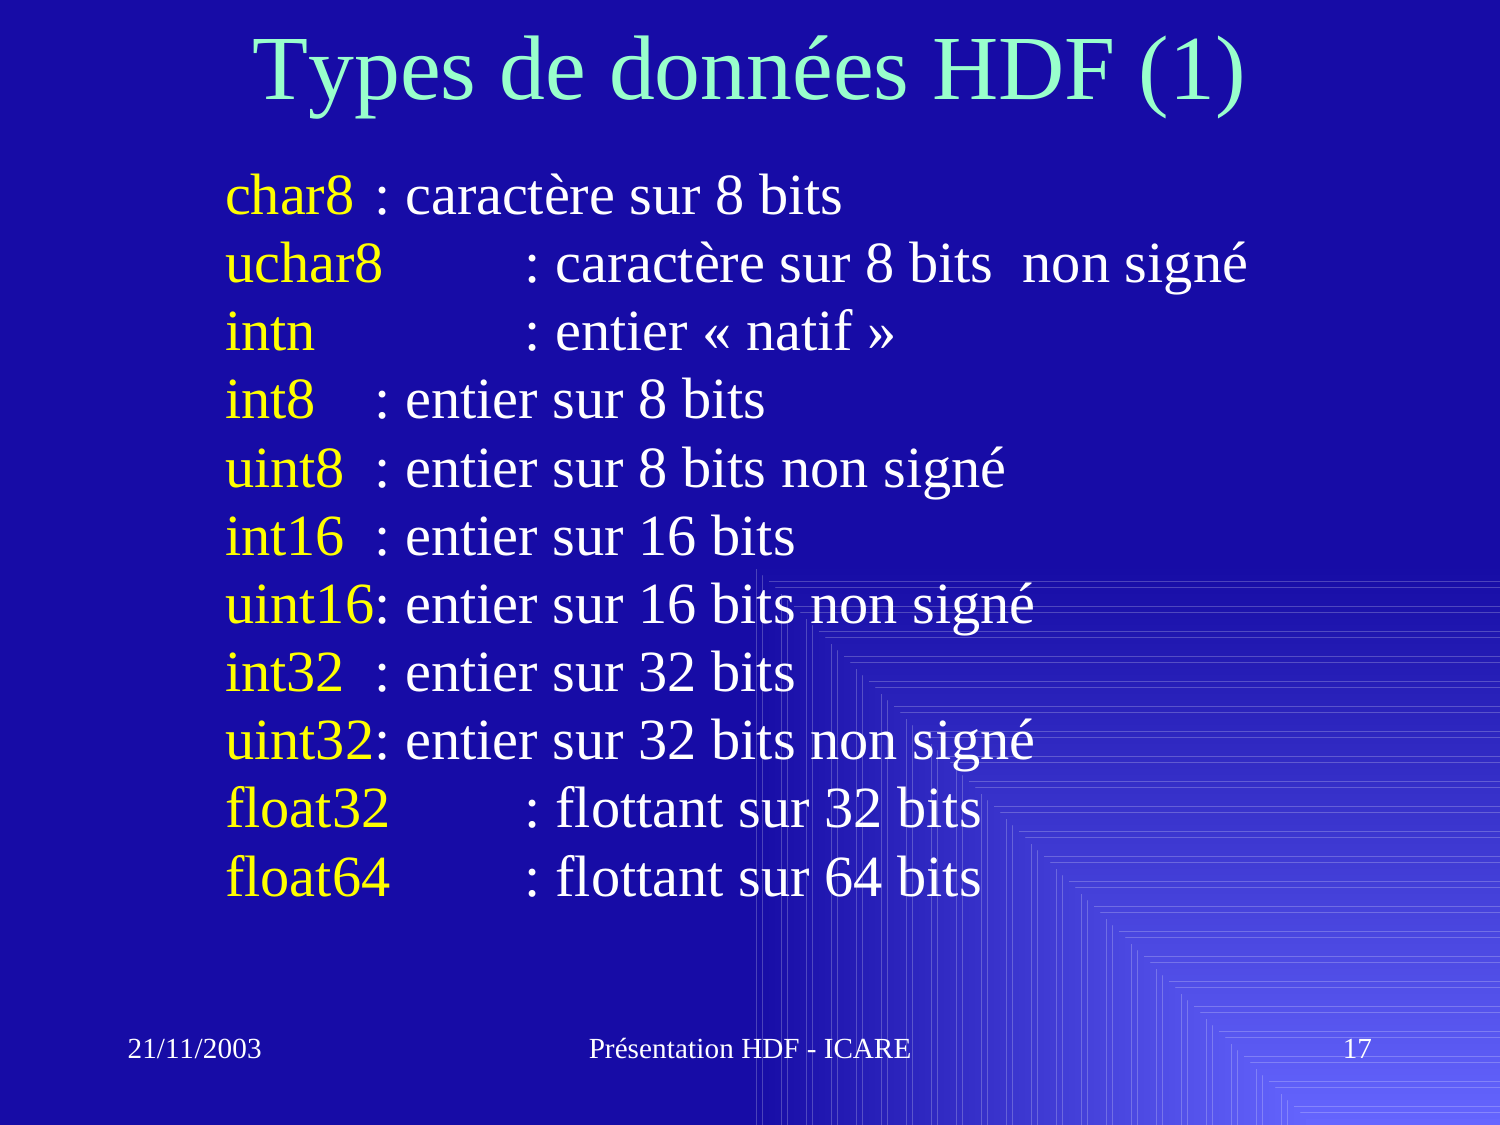

# Types de données HDF (1)
char8	: caractère sur 8 bits
uchar8	: caractère sur 8 bits non signé
intn		: entier « natif »
int8 	: entier sur 8 bits
uint8	: entier sur 8 bits non signé
int16	: entier sur 16 bits
uint16	: entier sur 16 bits non signé
int32	: entier sur 32 bits
uint32	: entier sur 32 bits non signé
float32	: flottant sur 32 bits
float64	: flottant sur 64 bits
21/11/2003
Présentation HDF - ICARE
17